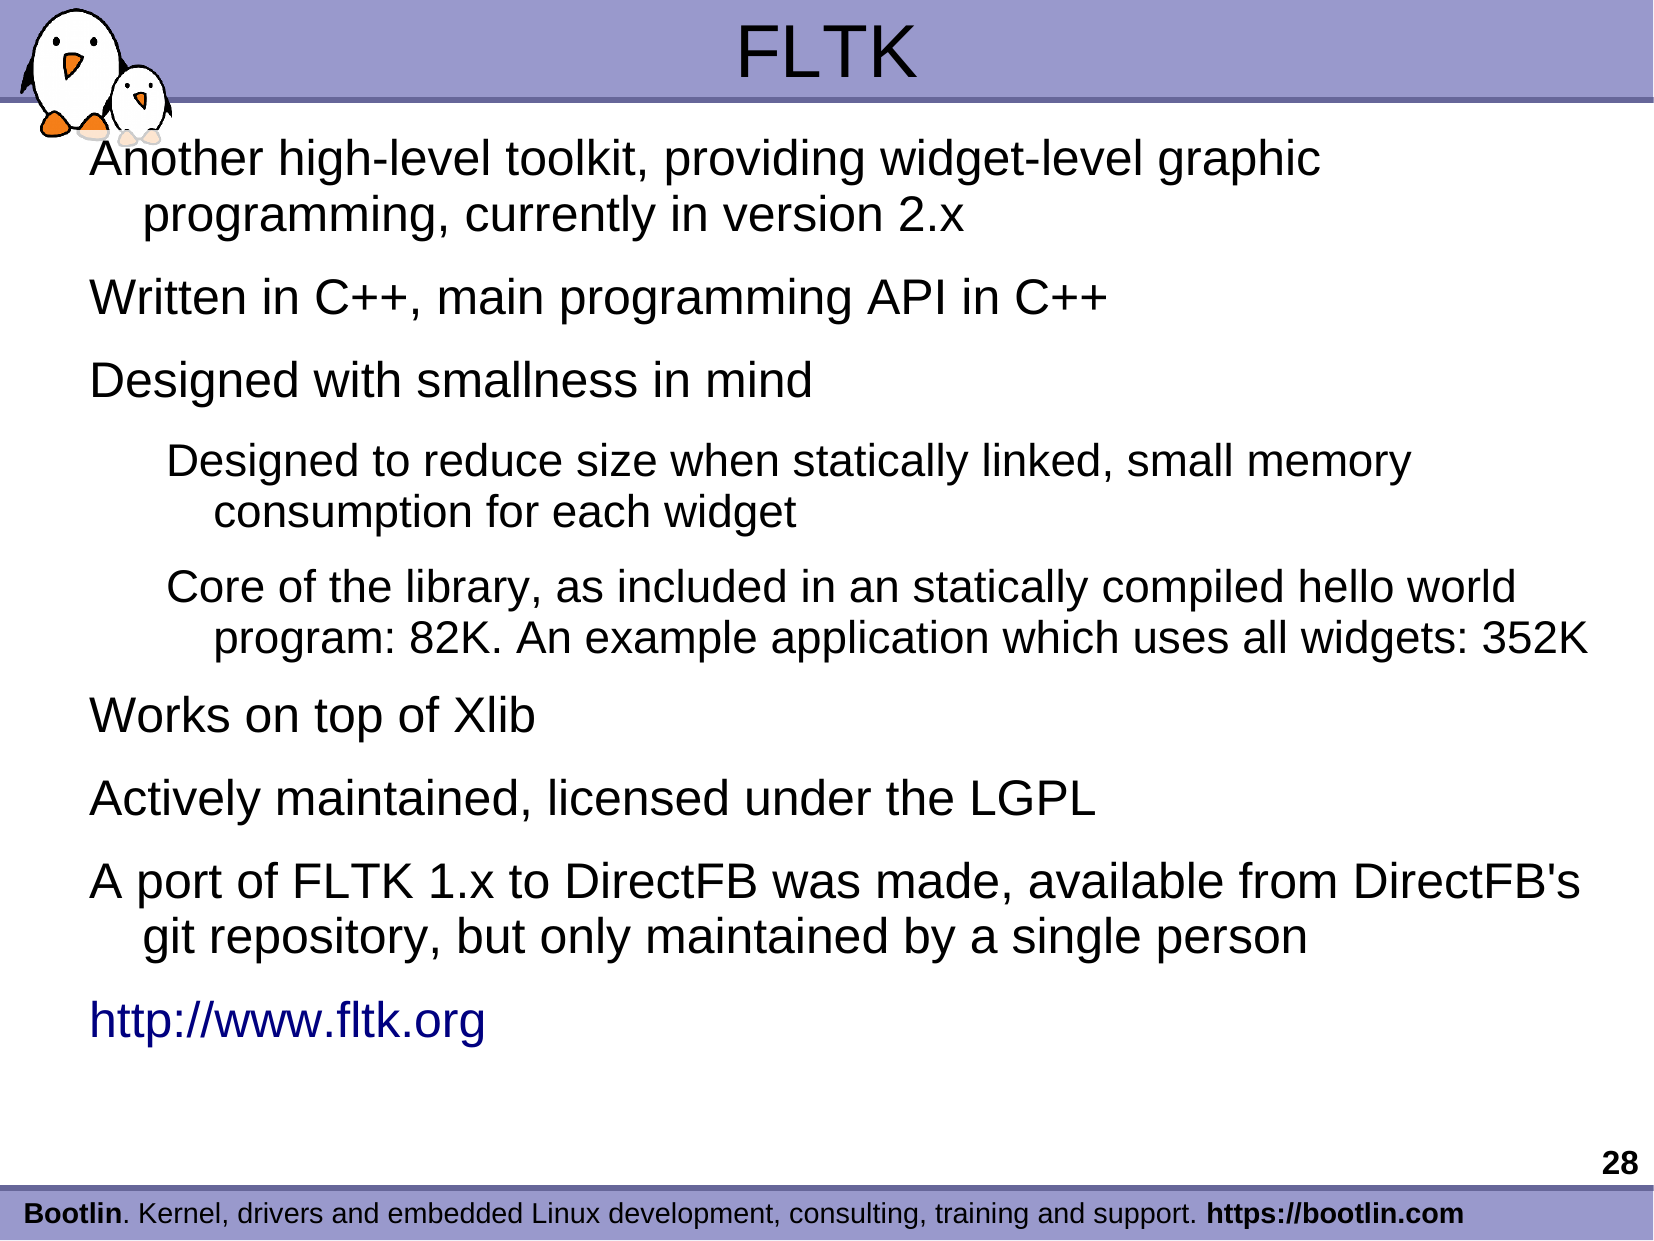

# FLTK
Another high-level toolkit, providing widget-level graphic programming, currently in version 2.x
Written in C++, main programming API in C++
Designed with smallness in mind
Designed to reduce size when statically linked, small memory consumption for each widget
Core of the library, as included in an statically compiled hello world program: 82K. An example application which uses all widgets: 352K
Works on top of Xlib
Actively maintained, licensed under the LGPL
A port of FLTK 1.x to DirectFB was made, available from DirectFB's git repository, but only maintained by a single person
http://www.fltk.org